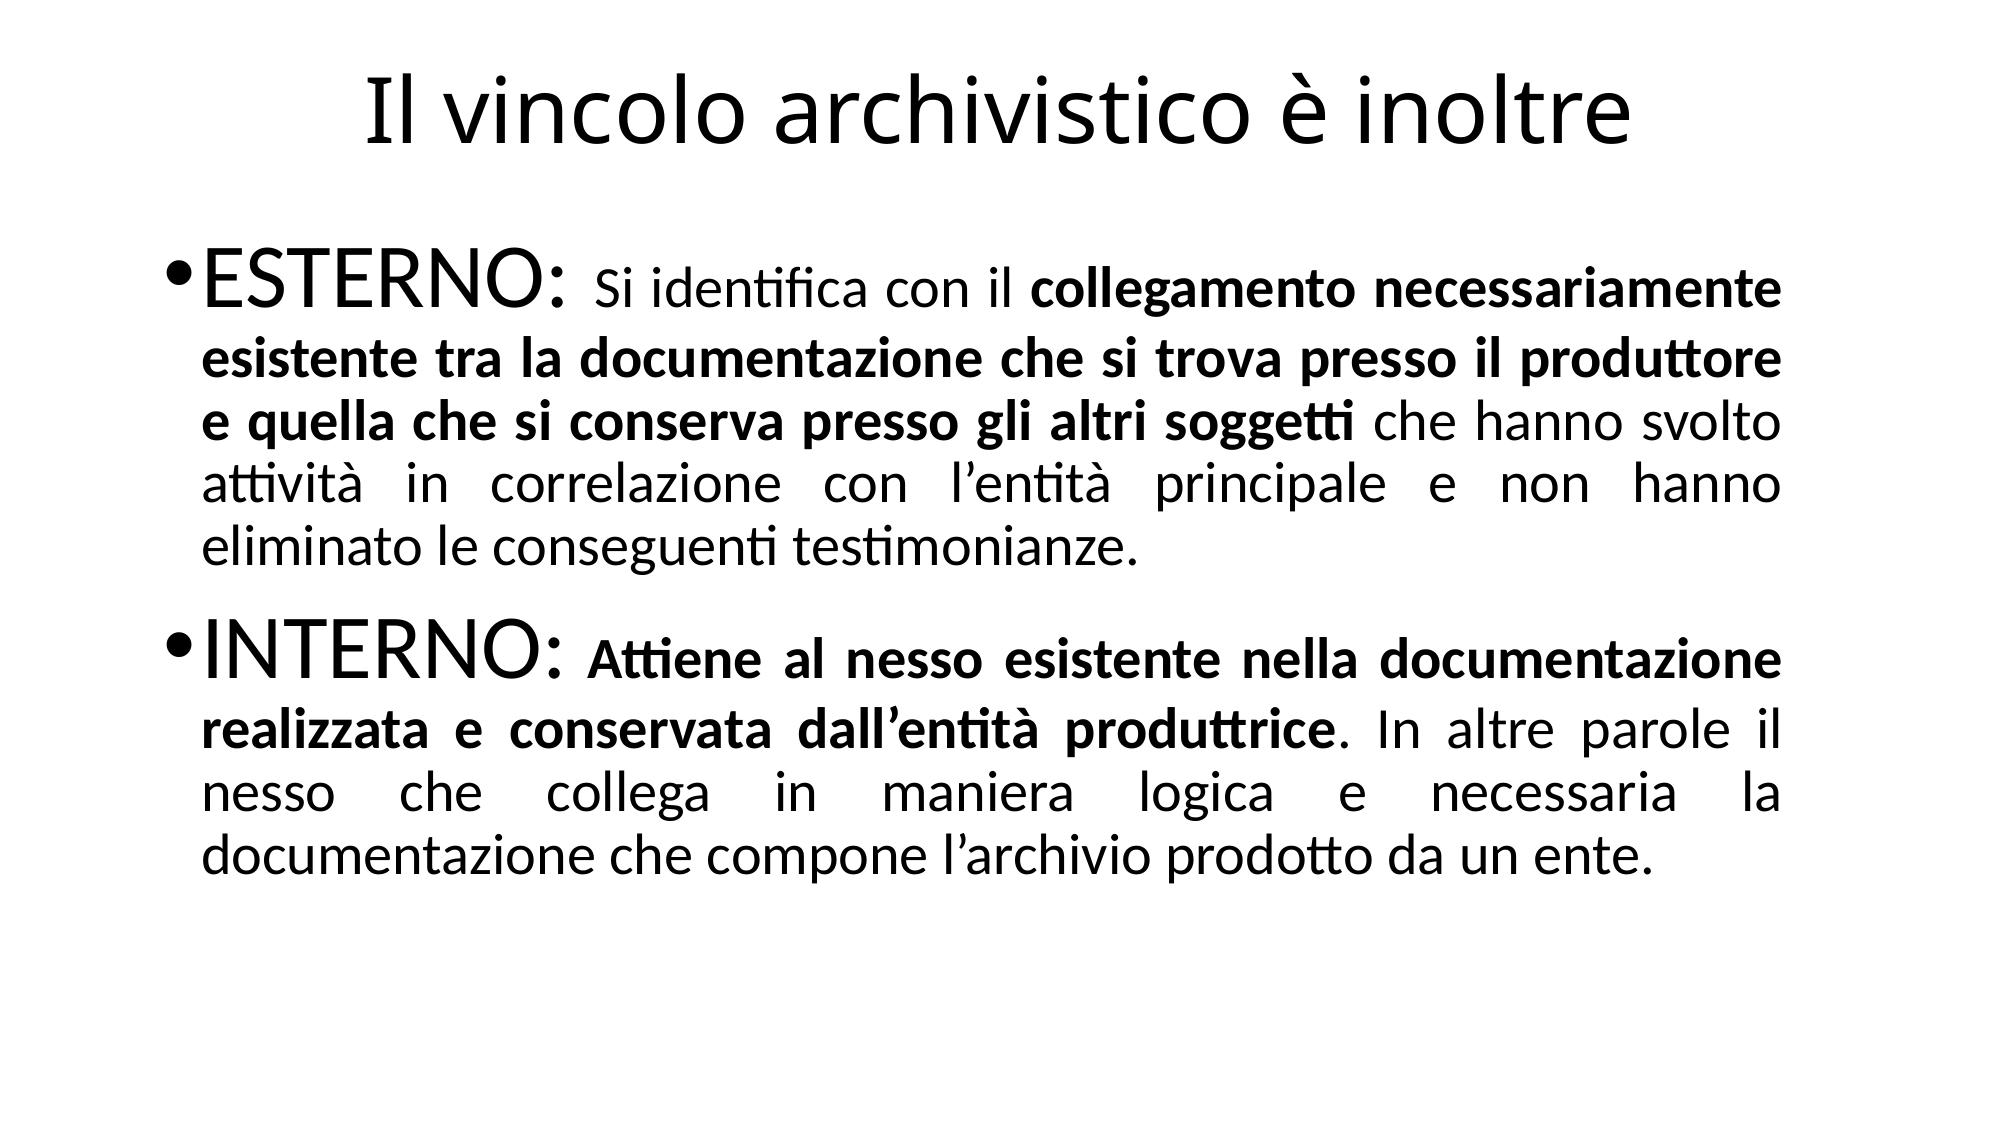

# Il vincolo archivistico è inoltre
ESTERNO: Si identifica con il collegamento necessariamente esistente tra la documentazione che si trova presso il produttore e quella che si conserva presso gli altri soggetti che hanno svolto attività in correlazione con l’entità principale e non hanno eliminato le conseguenti testimonianze.
INTERNO: Attiene al nesso esistente nella documentazione realizzata e conservata dall’entità produttrice. In altre parole il nesso che collega in maniera logica e necessaria la documentazione che compone l’archivio prodotto da un ente.